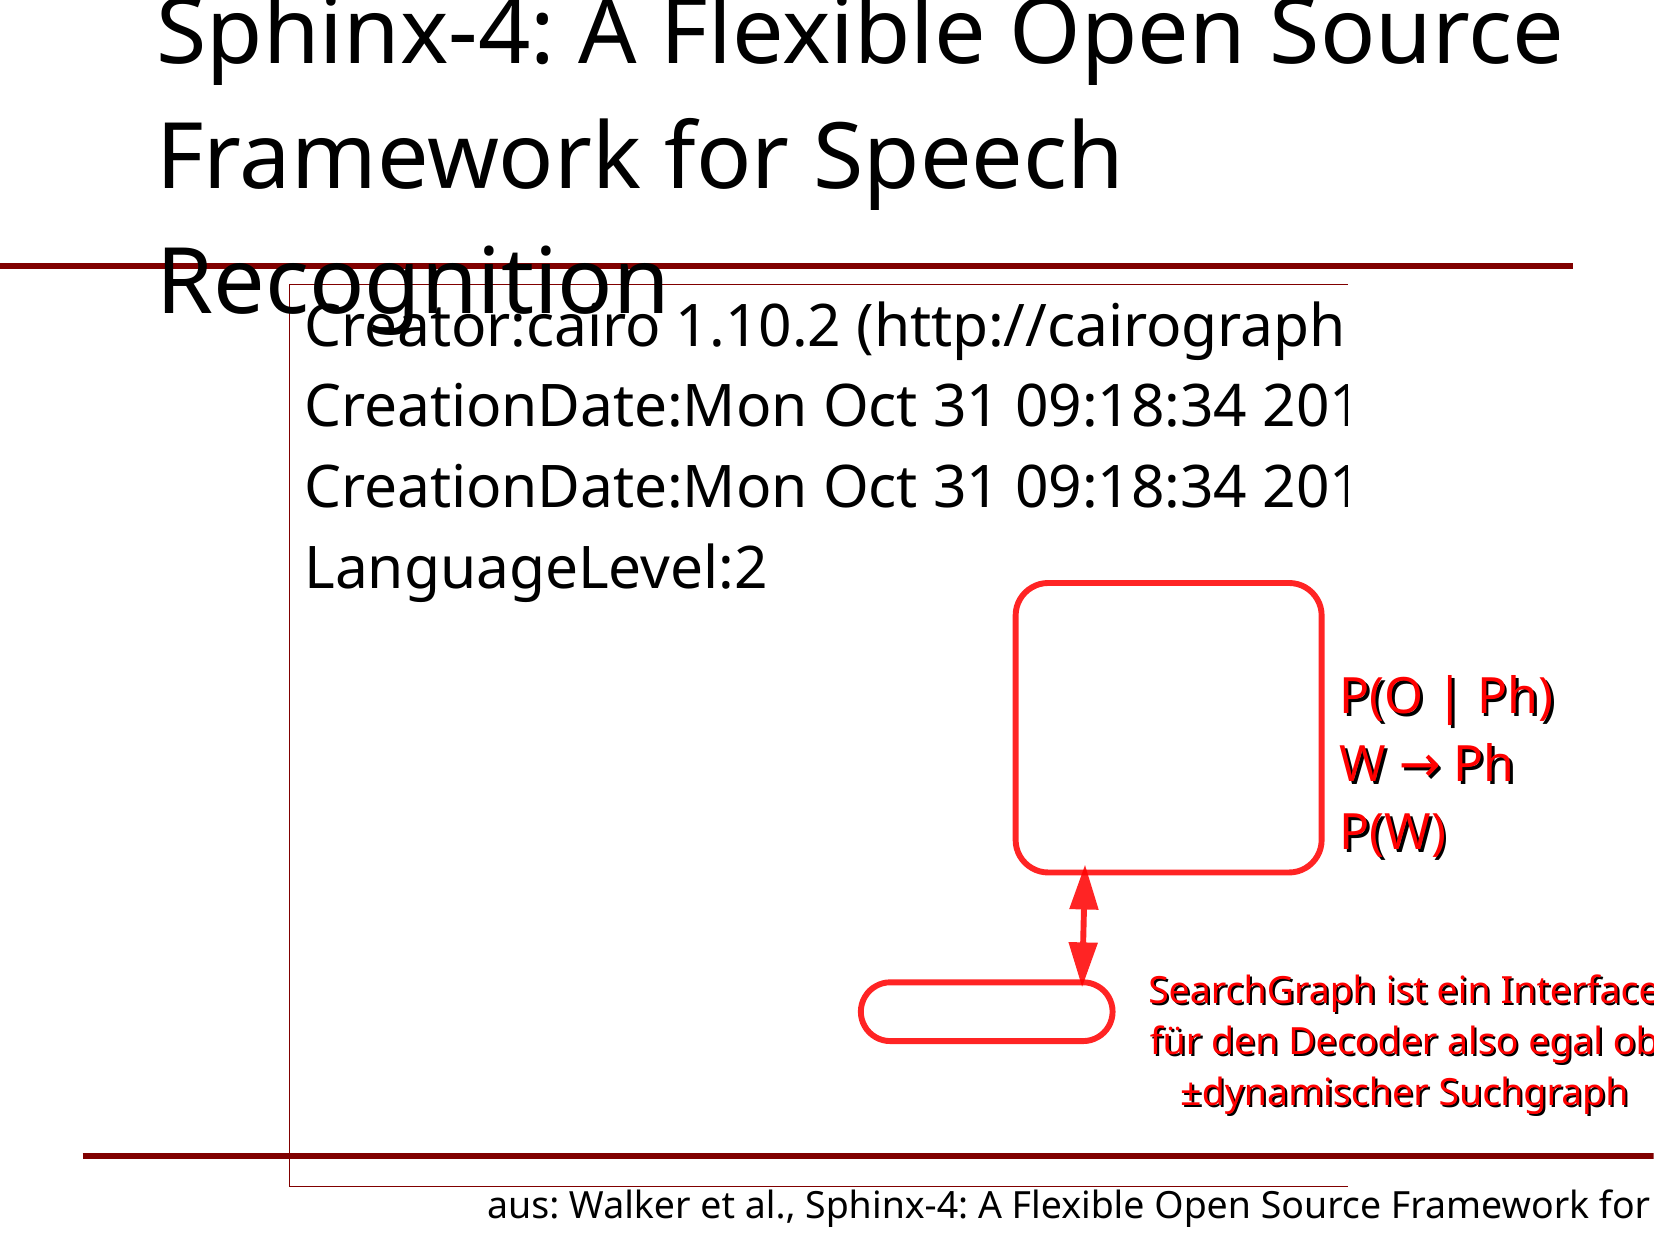

# Sphinx-4: A Flexible Open Source Framework for Speech Recognition
P(O | Ph)
W → Ph
P(W)
SearchGraph ist ein Interface
für den Decoder also egal ob
±dynamischer Suchgraph
aus: Walker et al., Sphinx-4: A Flexible Open Source Framework for SR, 2004.